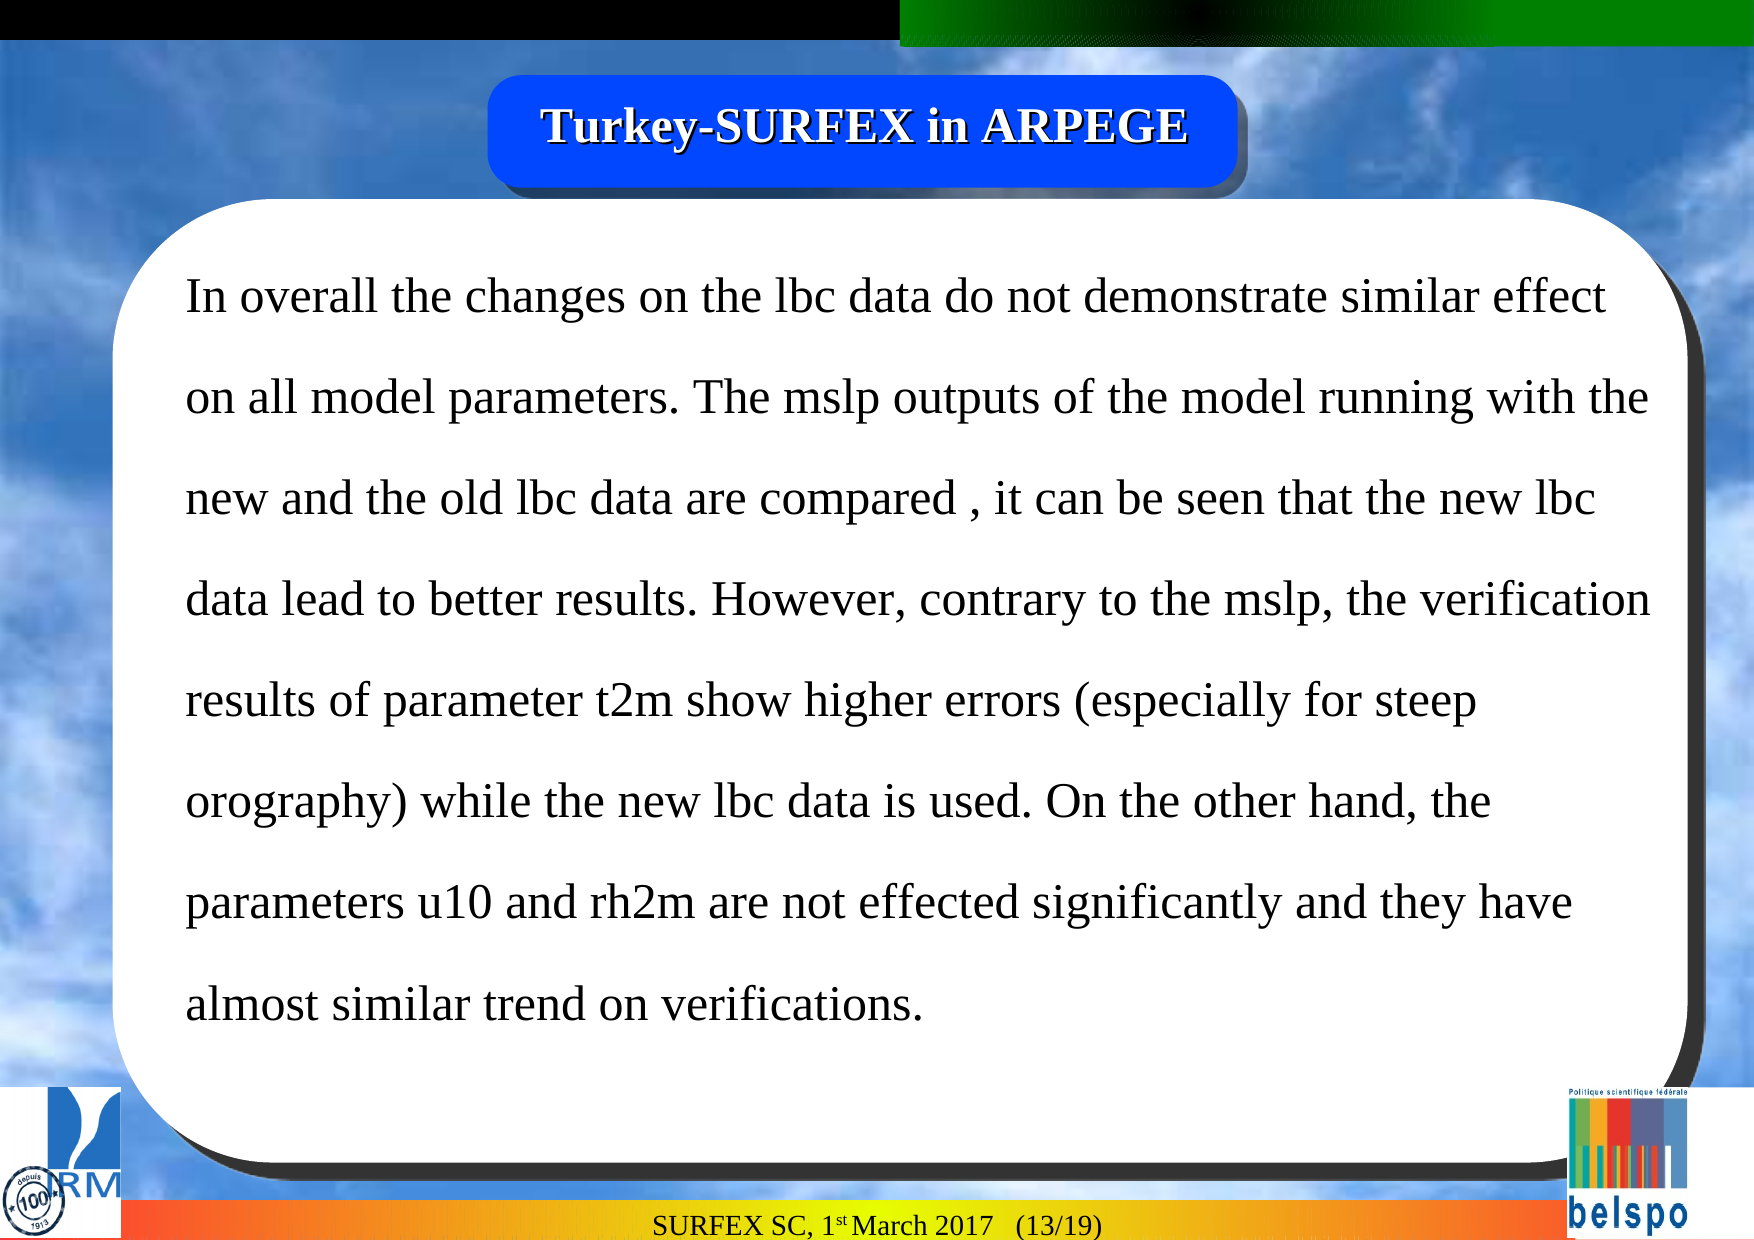

Turkey-SURFEX in ARPEGE
In overall the changes on the lbc data do not demonstrate similar effect on all model parameters. The mslp outputs of the model running with the new and the old lbc data are compared , it can be seen that the new lbc data lead to better results. However, contrary to the mslp, the verification results of parameter t2m show higher errors (especially for steep orography) while the new lbc data is used. On the other hand, the parameters u10 and rh2m are not effected significantly and they have almost similar trend on verifications.
SURFEX SC, 1st March 2017 (13/19)